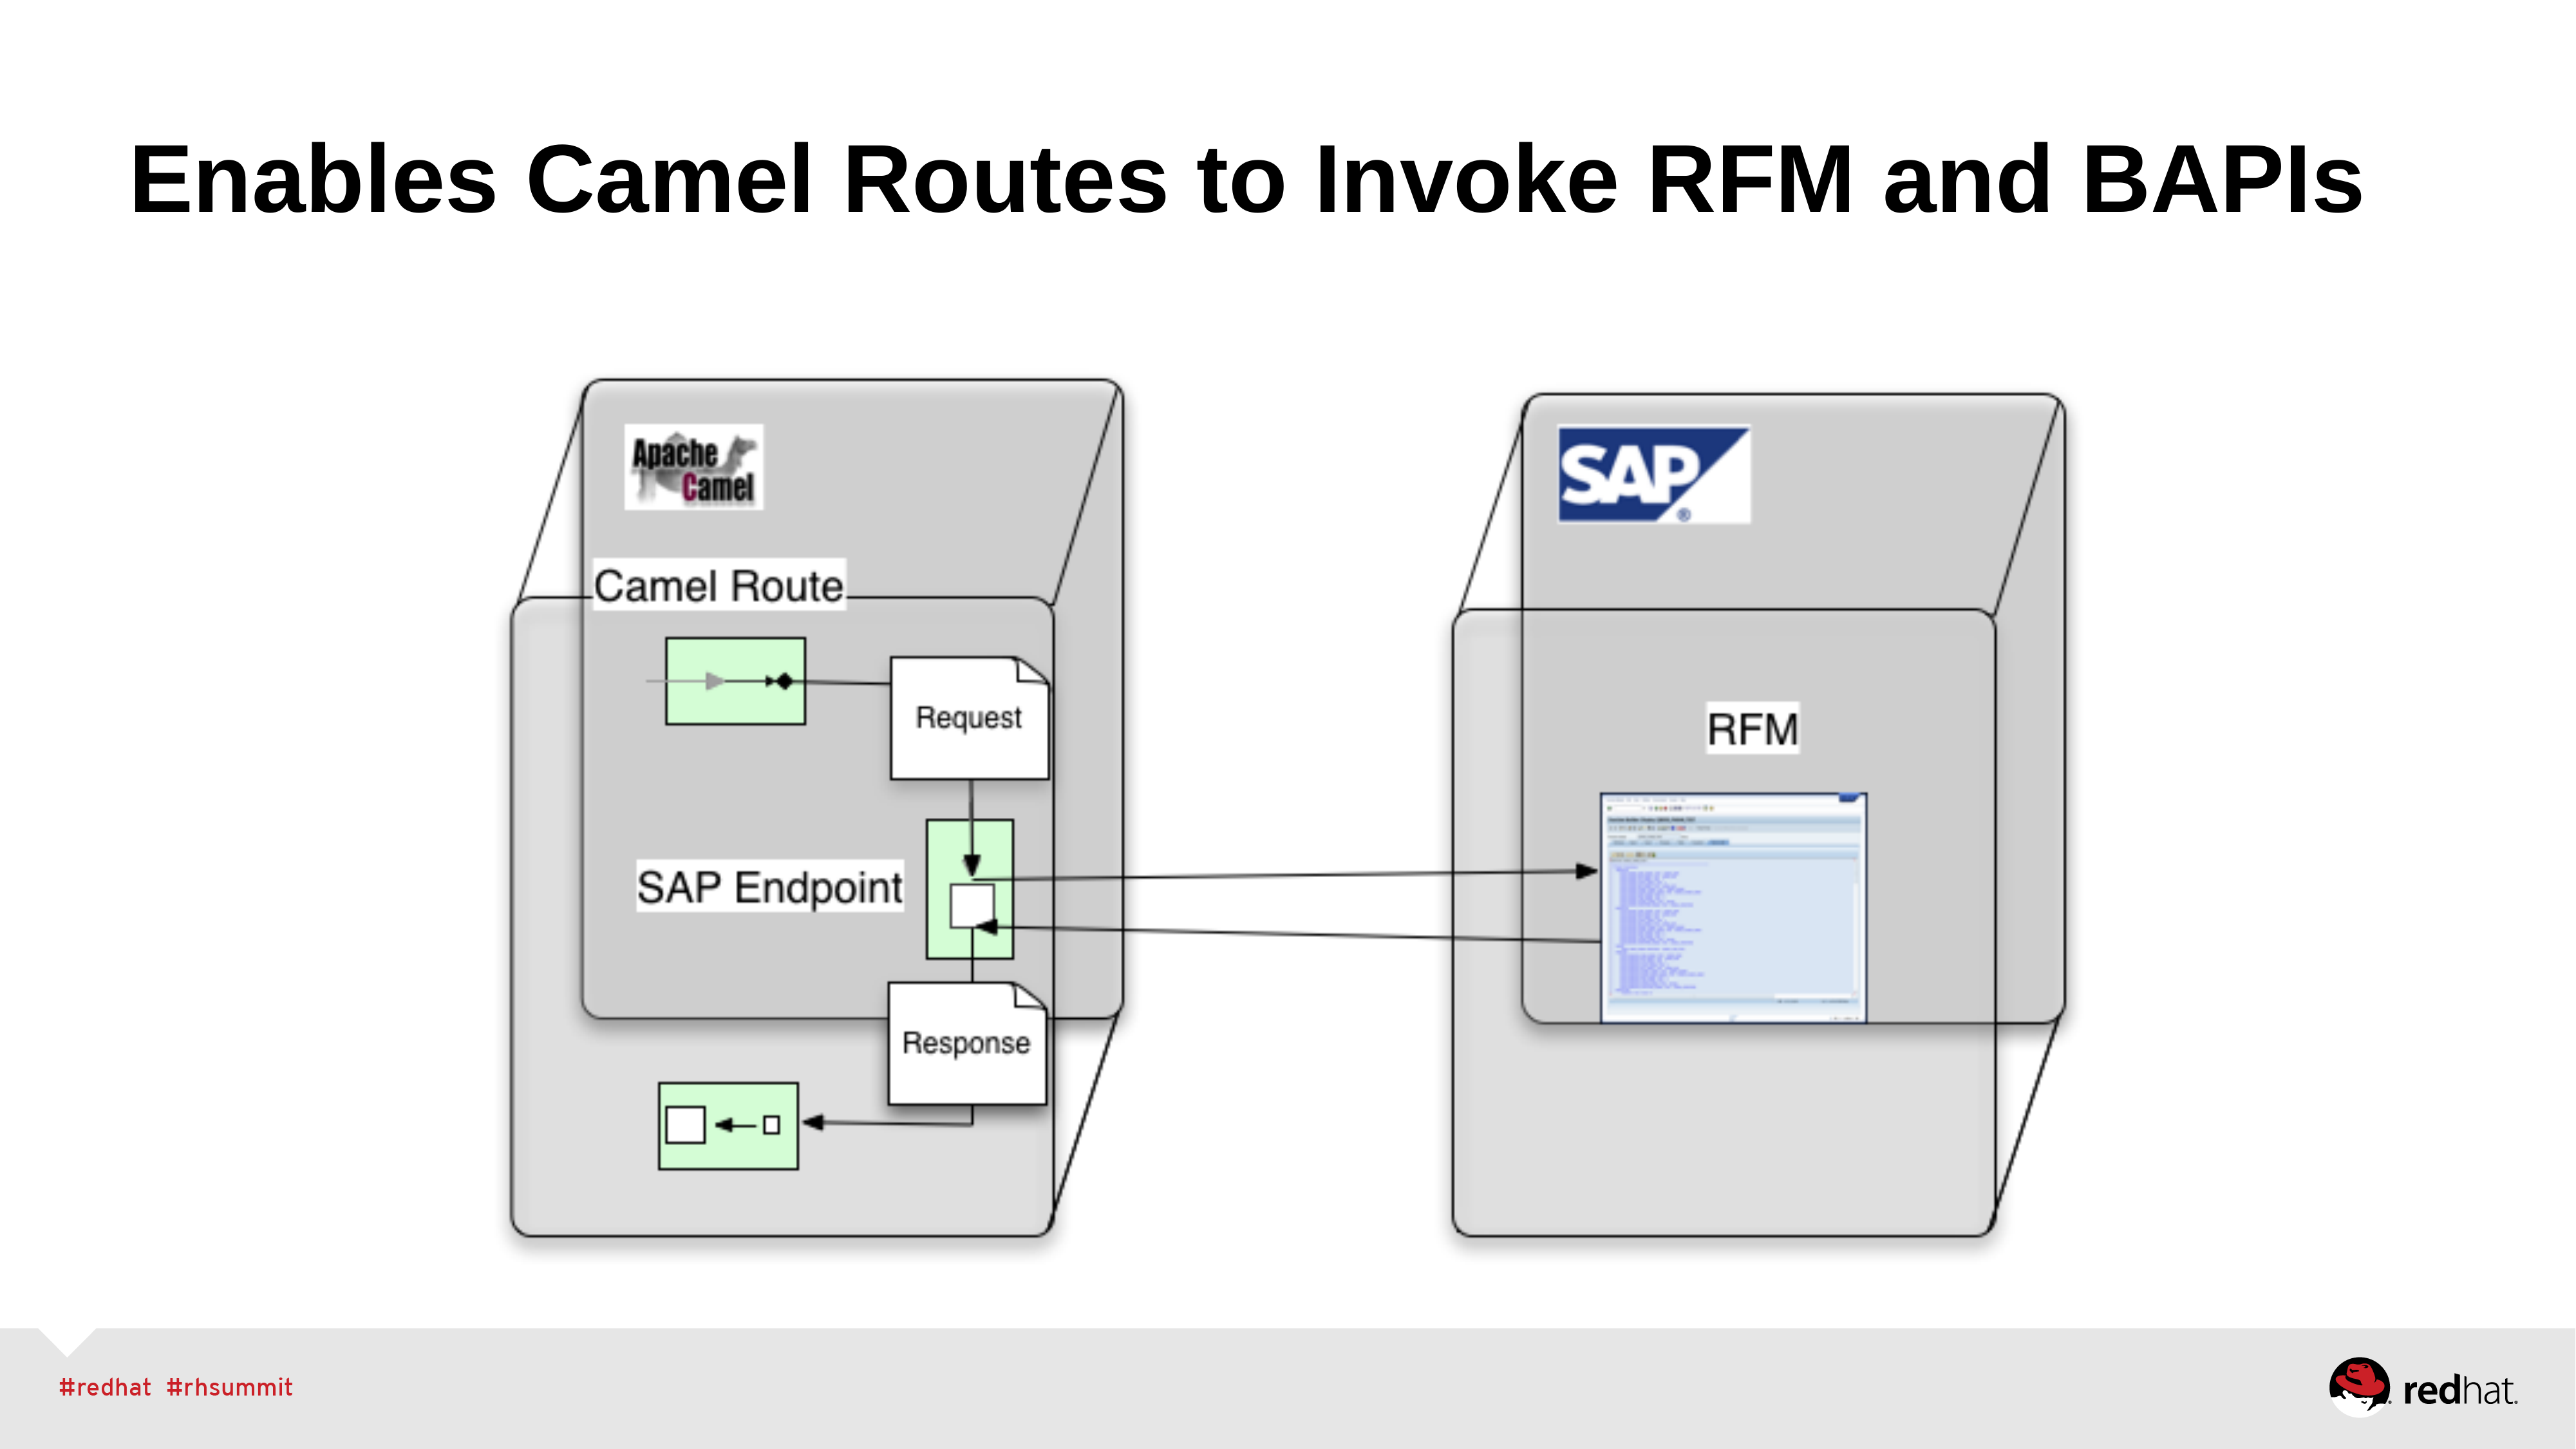

# Enables Camel Routes to Invoke RFM and BAPIs